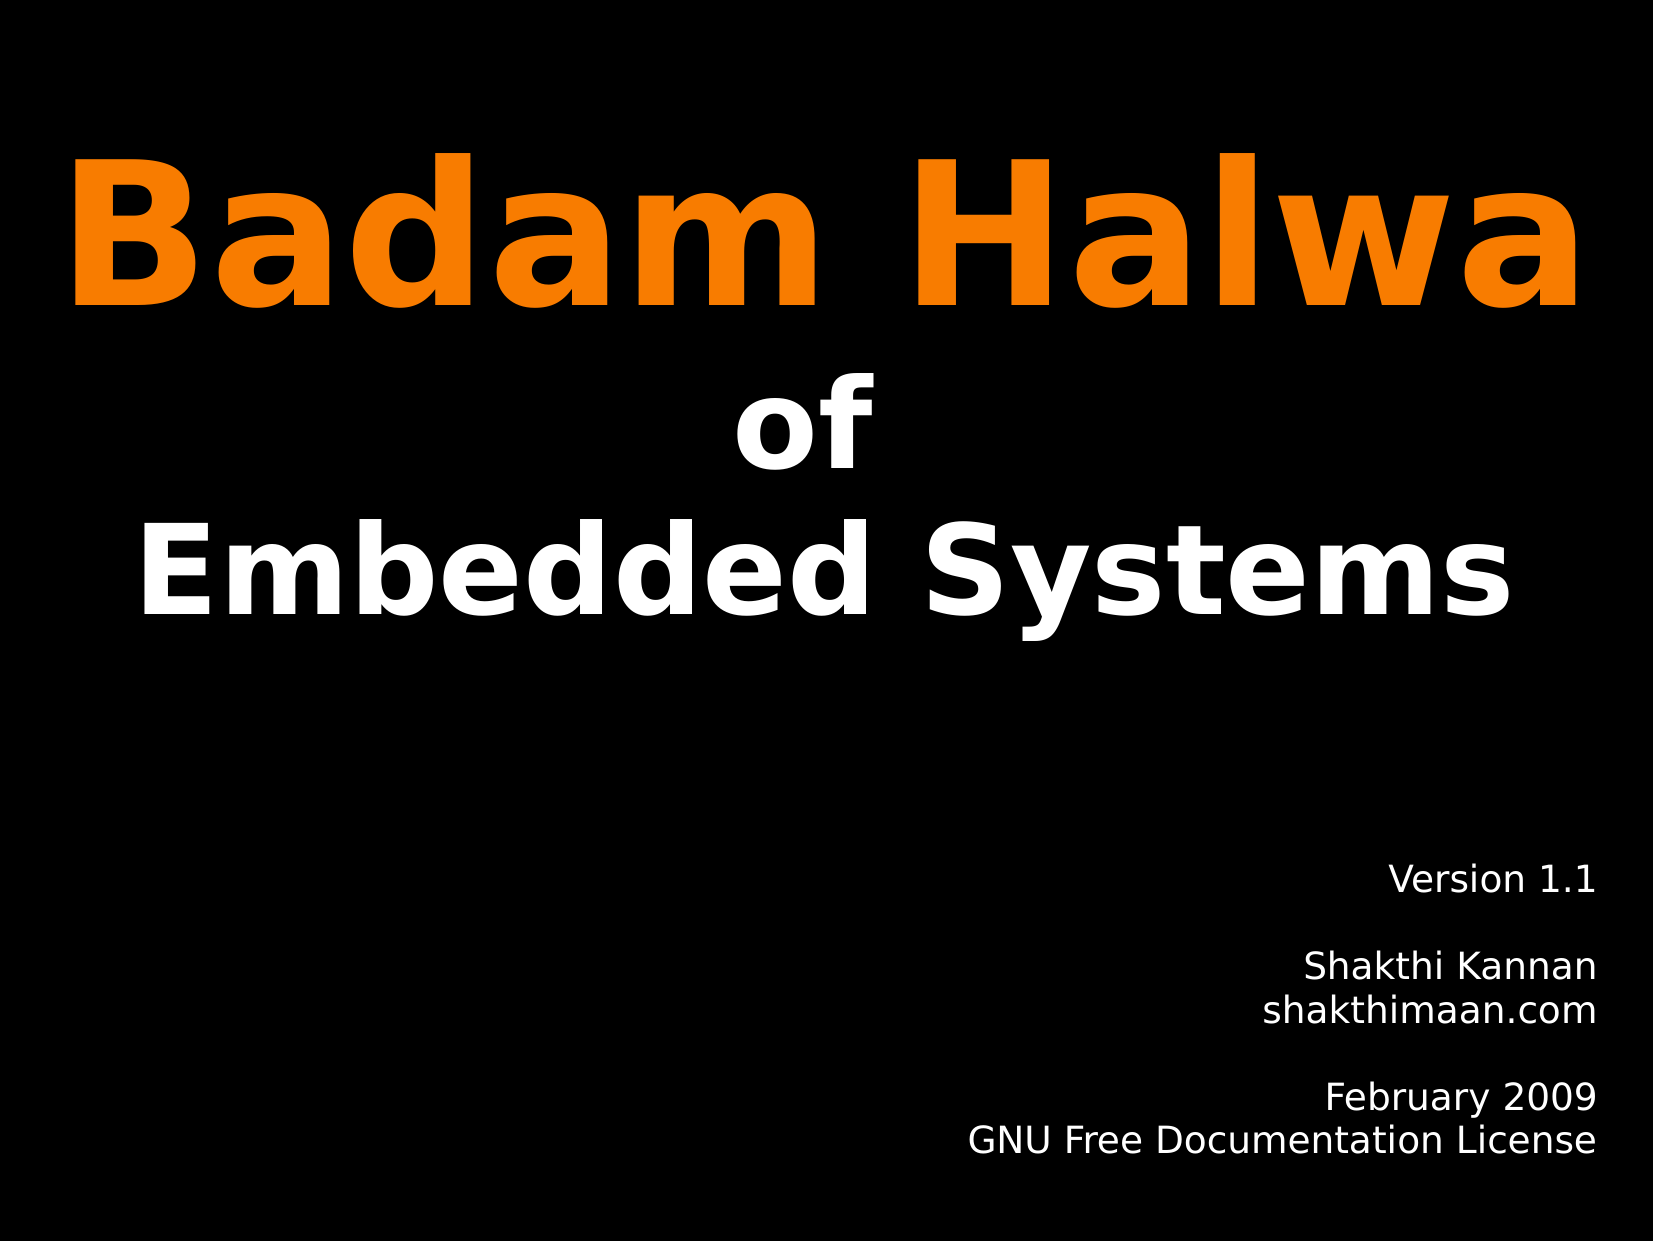

Badam Halwa of
Embedded Systems
Version 1.1
Shakthi Kannan
shakthimaan.com
February 2009
GNU Free Documentation License